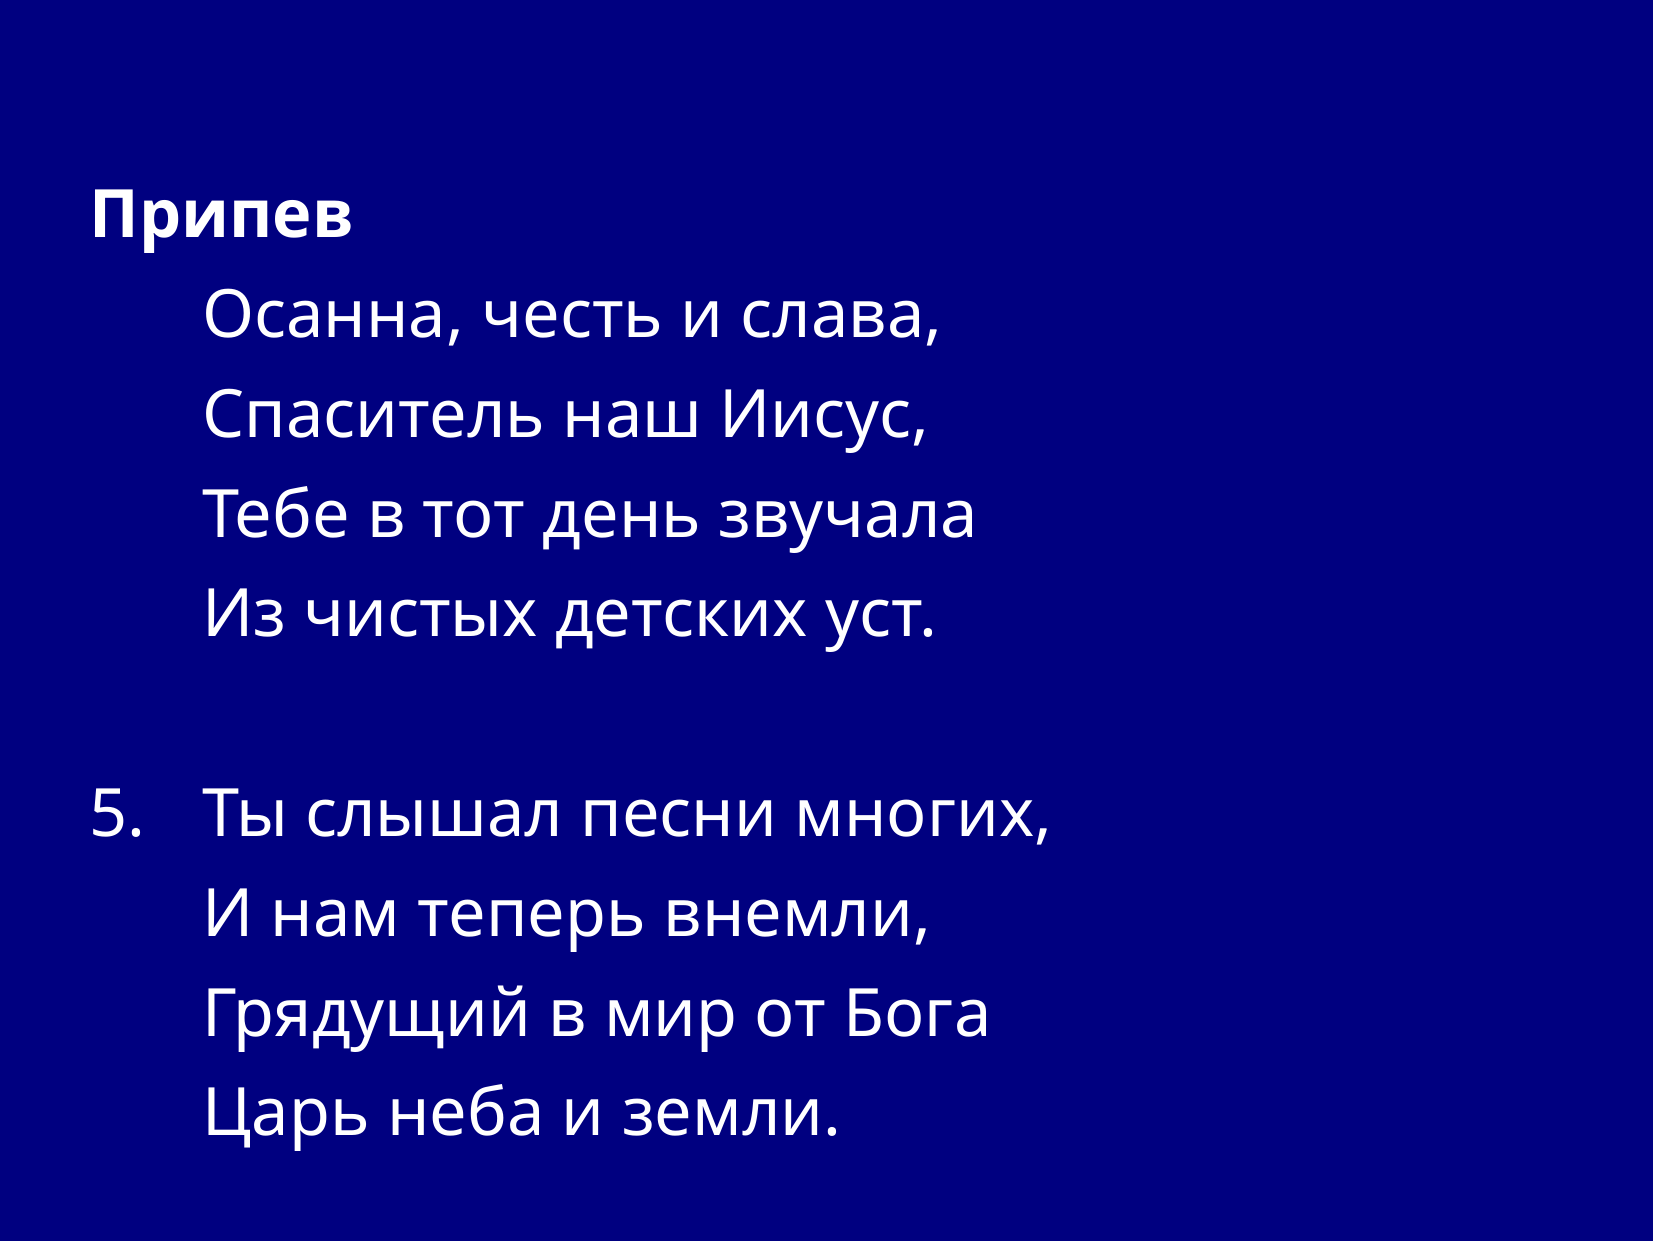

Припев
	Осанна, честь и слава,
	Спаситель наш Иисус,
	Тебе в тот день звучала
	Из чистых детских уст.
5.	Ты слышал песни многих,
	И нам теперь внемли,
	Грядущий в мир от Бога
	Царь неба и земли.